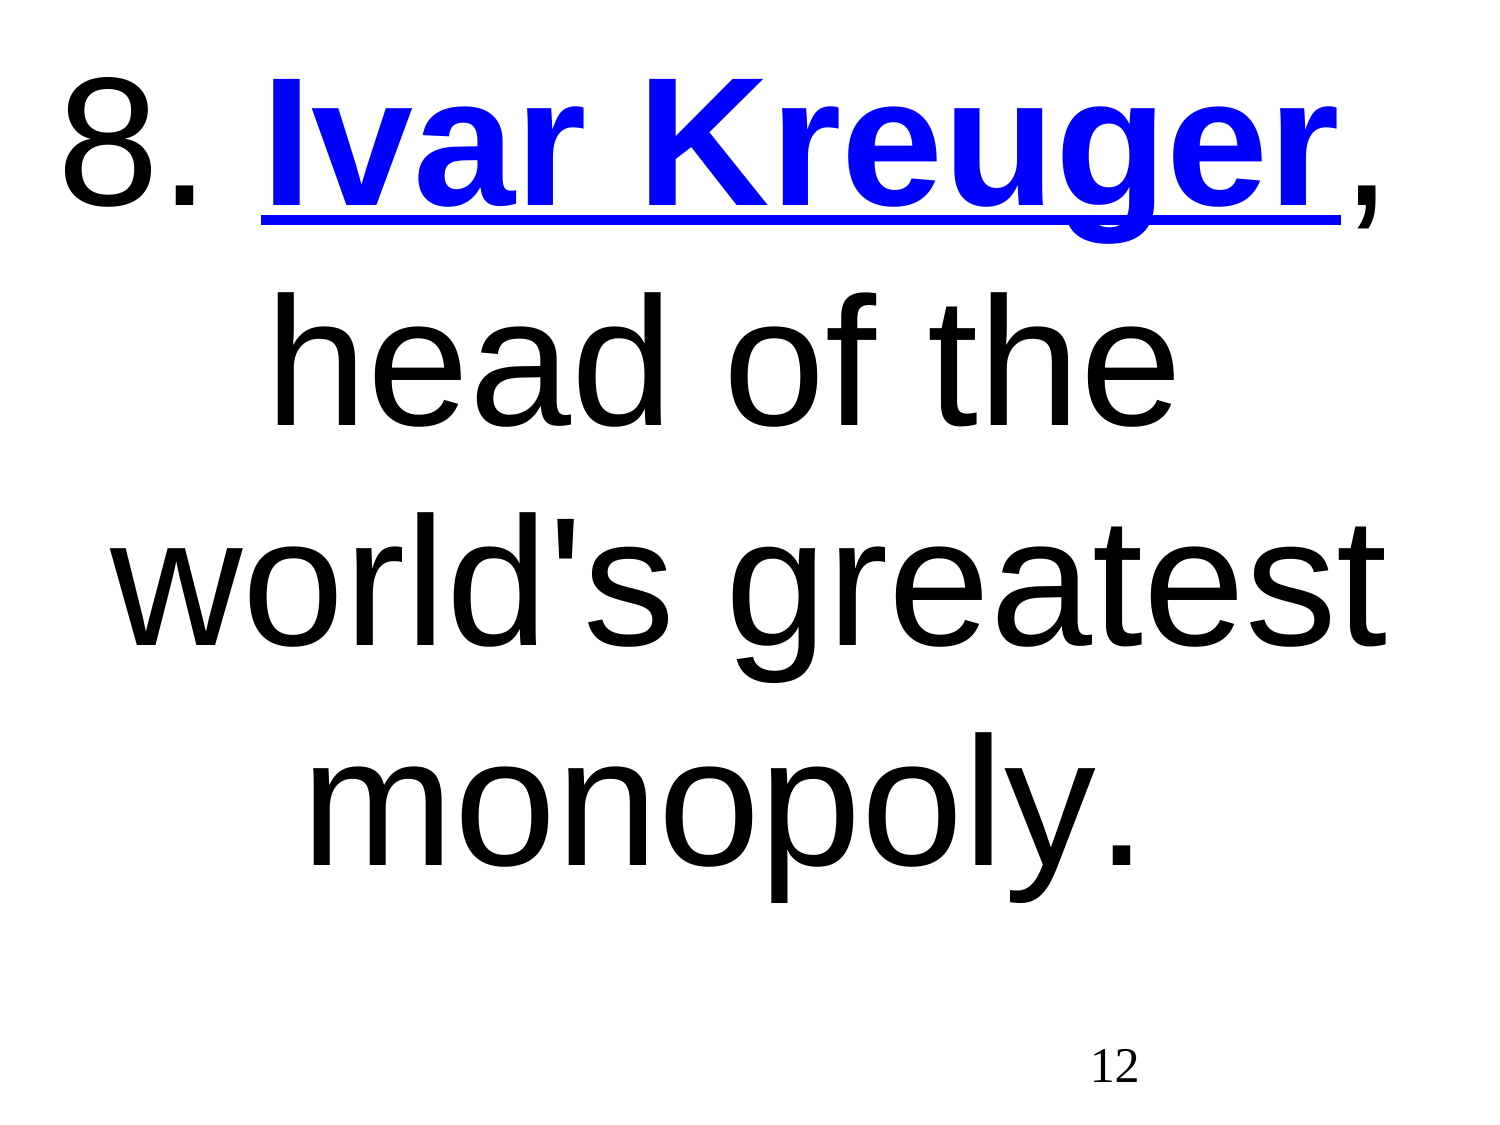

8. Ivar Kreuger,
head of the
world's greatest
monopoly.
12